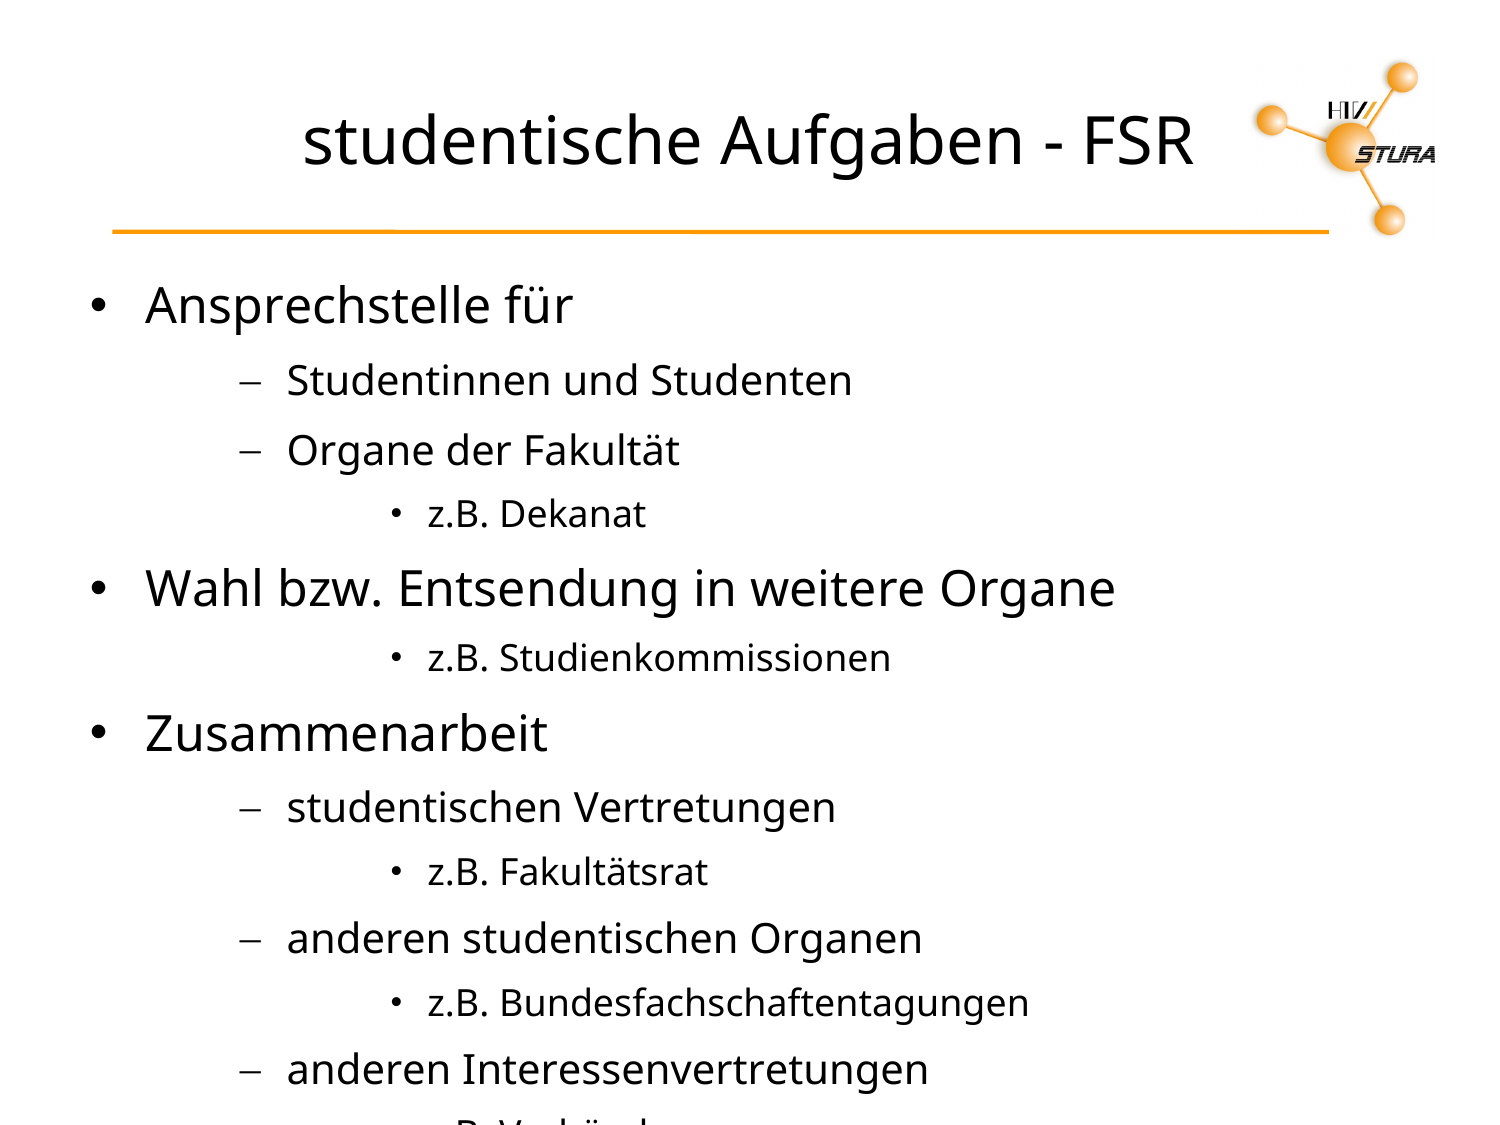

# studentische Aufgaben - FSR
Ansprechstelle für
Studentinnen und Studenten
Organe der Fakultät
z.B. Dekanat
Wahl bzw. Entsendung in weitere Organe
z.B. Studienkommissionen
Zusammenarbeit
studentischen Vertretungen
z.B. Fakultätsrat
anderen studentischen Organen
z.B. Bundesfachschaftentagungen
anderen Interessenvertretungen
z.B. Verbände